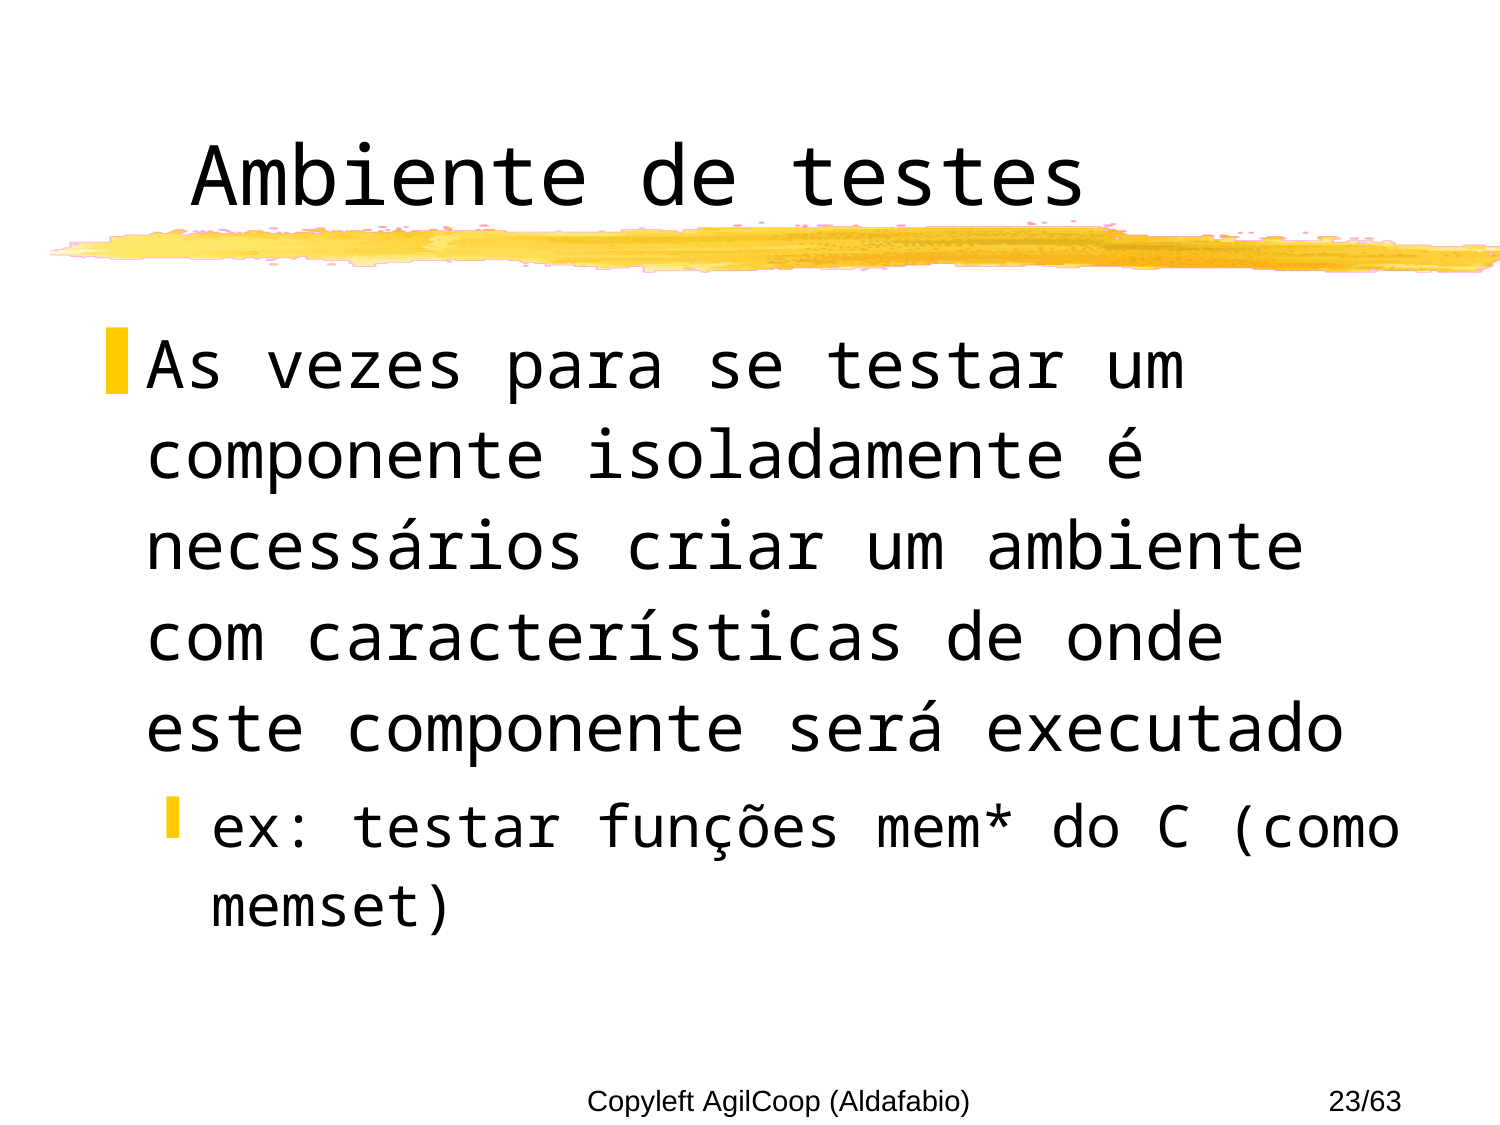

# Ambiente de testes
As vezes para se testar um componente isoladamente é necessários criar um ambiente com características de onde este componente será executado
ex: testar funções mem* do C (como memset)
23